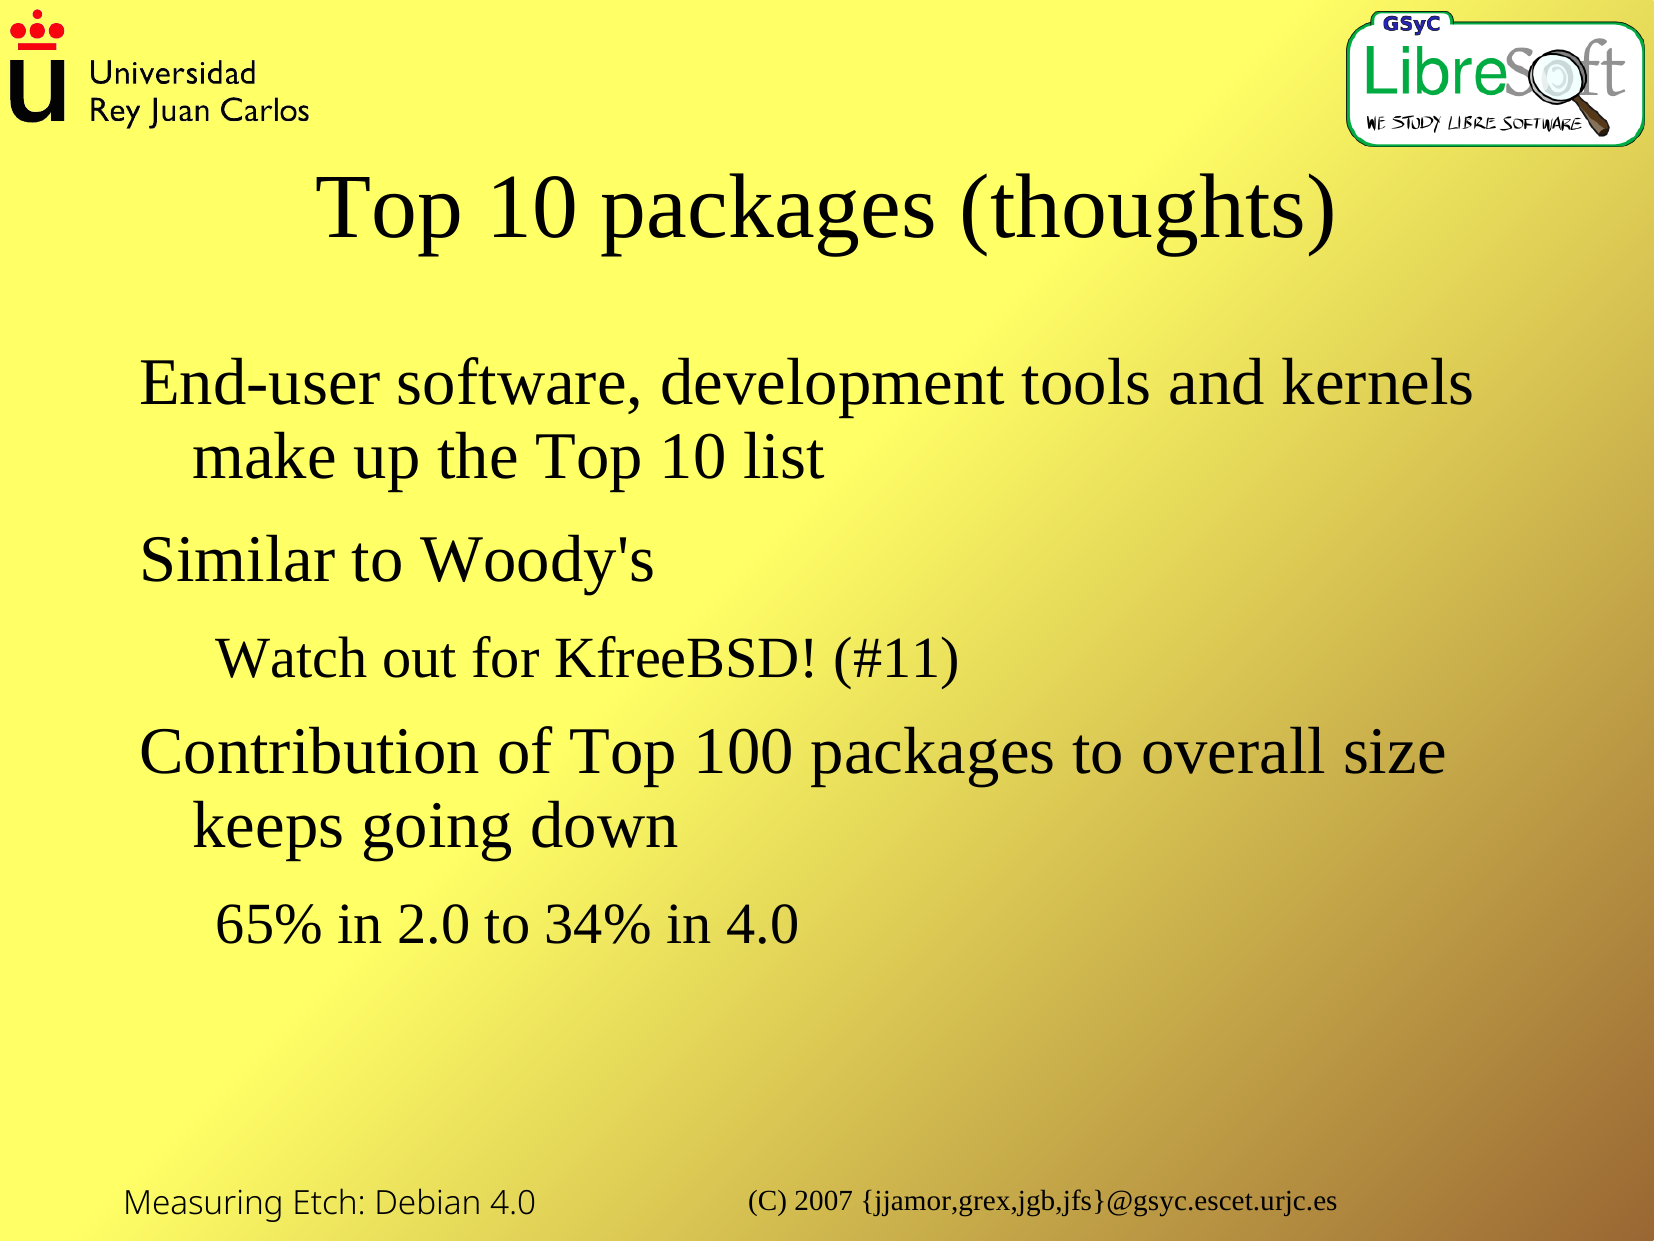

# Top 10 packages (thoughts)
End-user software, development tools and kernels make up the Top 10 list
Similar to Woody's
Watch out for KfreeBSD! (#11)
Contribution of Top 100 packages to overall size keeps going down
65% in 2.0 to 34% in 4.0